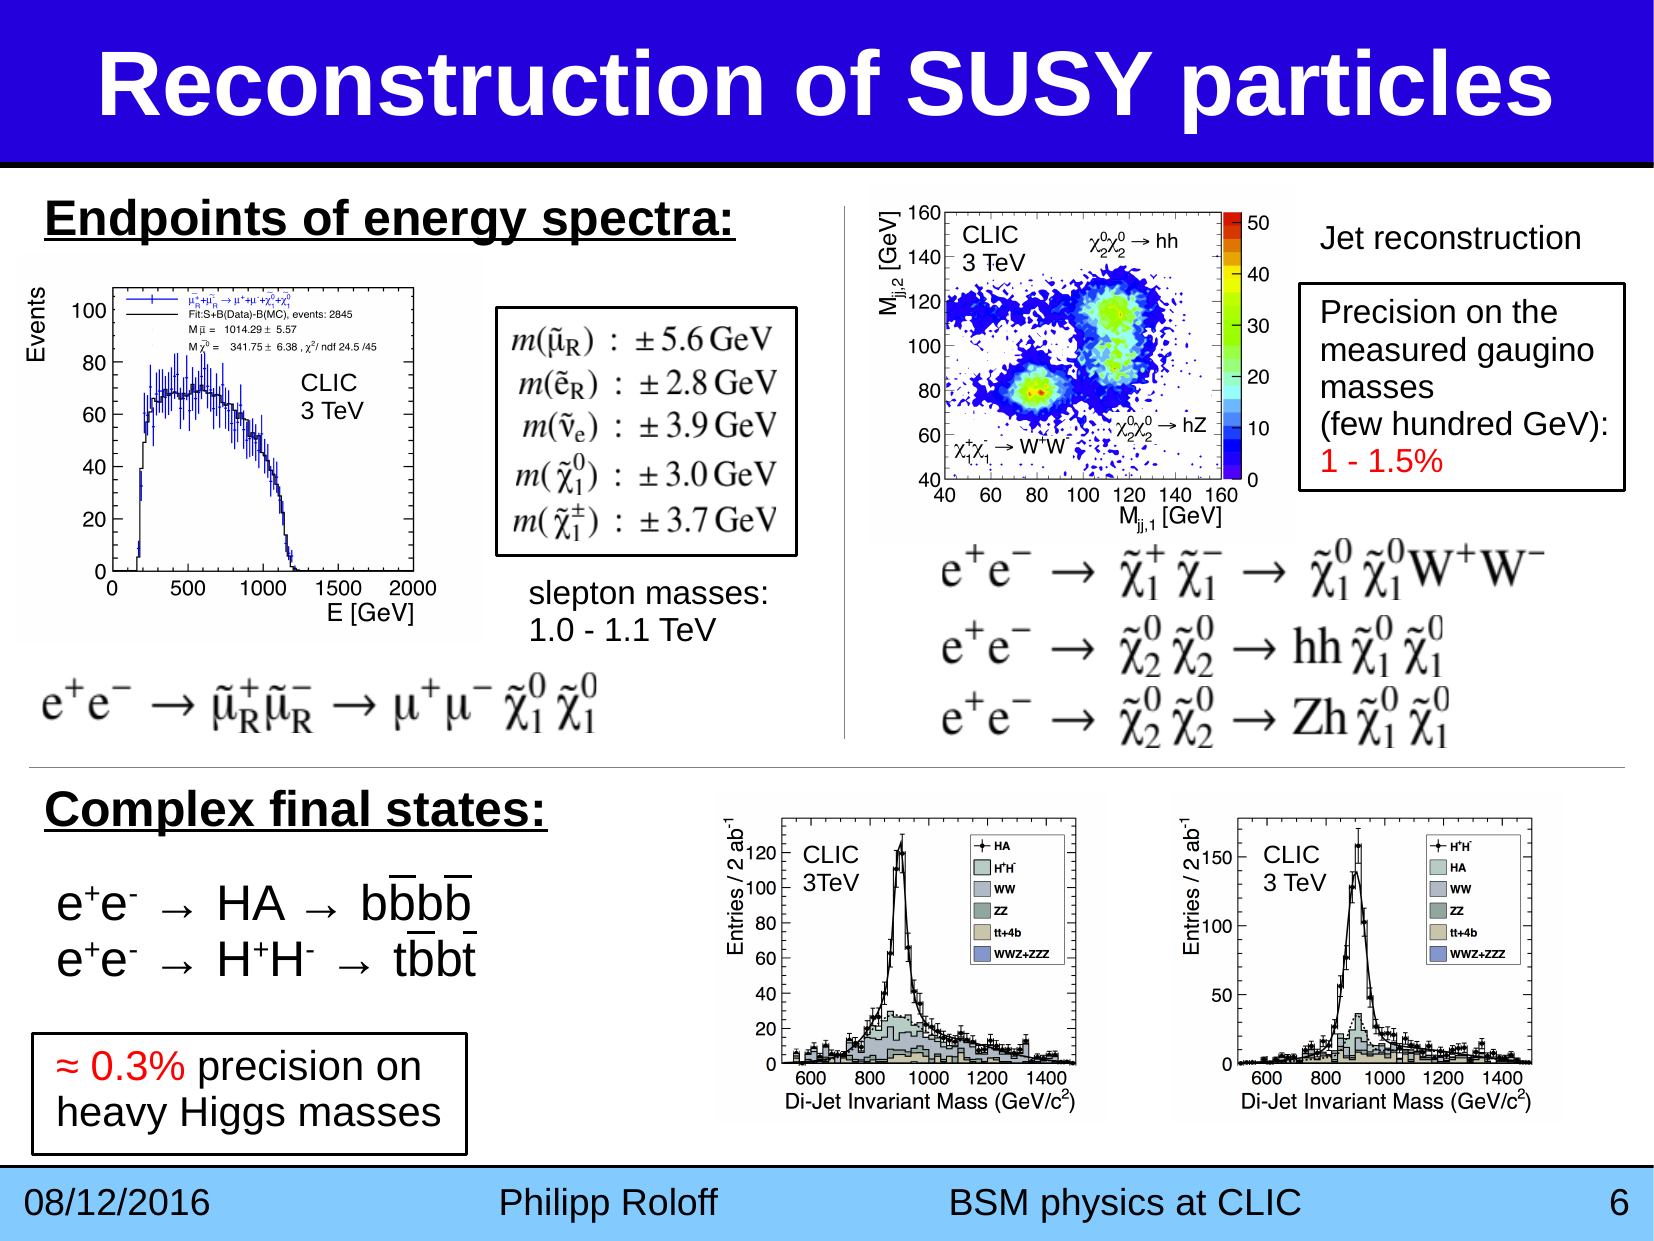

# Reconstruction of SUSY particles
Endpoints of energy spectra:
Jet reconstruction
Precision on the
measured gaugino
masses
(few hundred GeV):
1 - 1.5%
CLIC
3 TeV
CLIC
3 TeV
slepton masses:
1.0 - 1.1 TeV
Complex final states:
CLIC
3 TeV
CLIC
3TeV
e+e- → HA → bbbb
e+e- → H+H- → tbbt
≈ 0.3% precision on
heavy Higgs masses
6